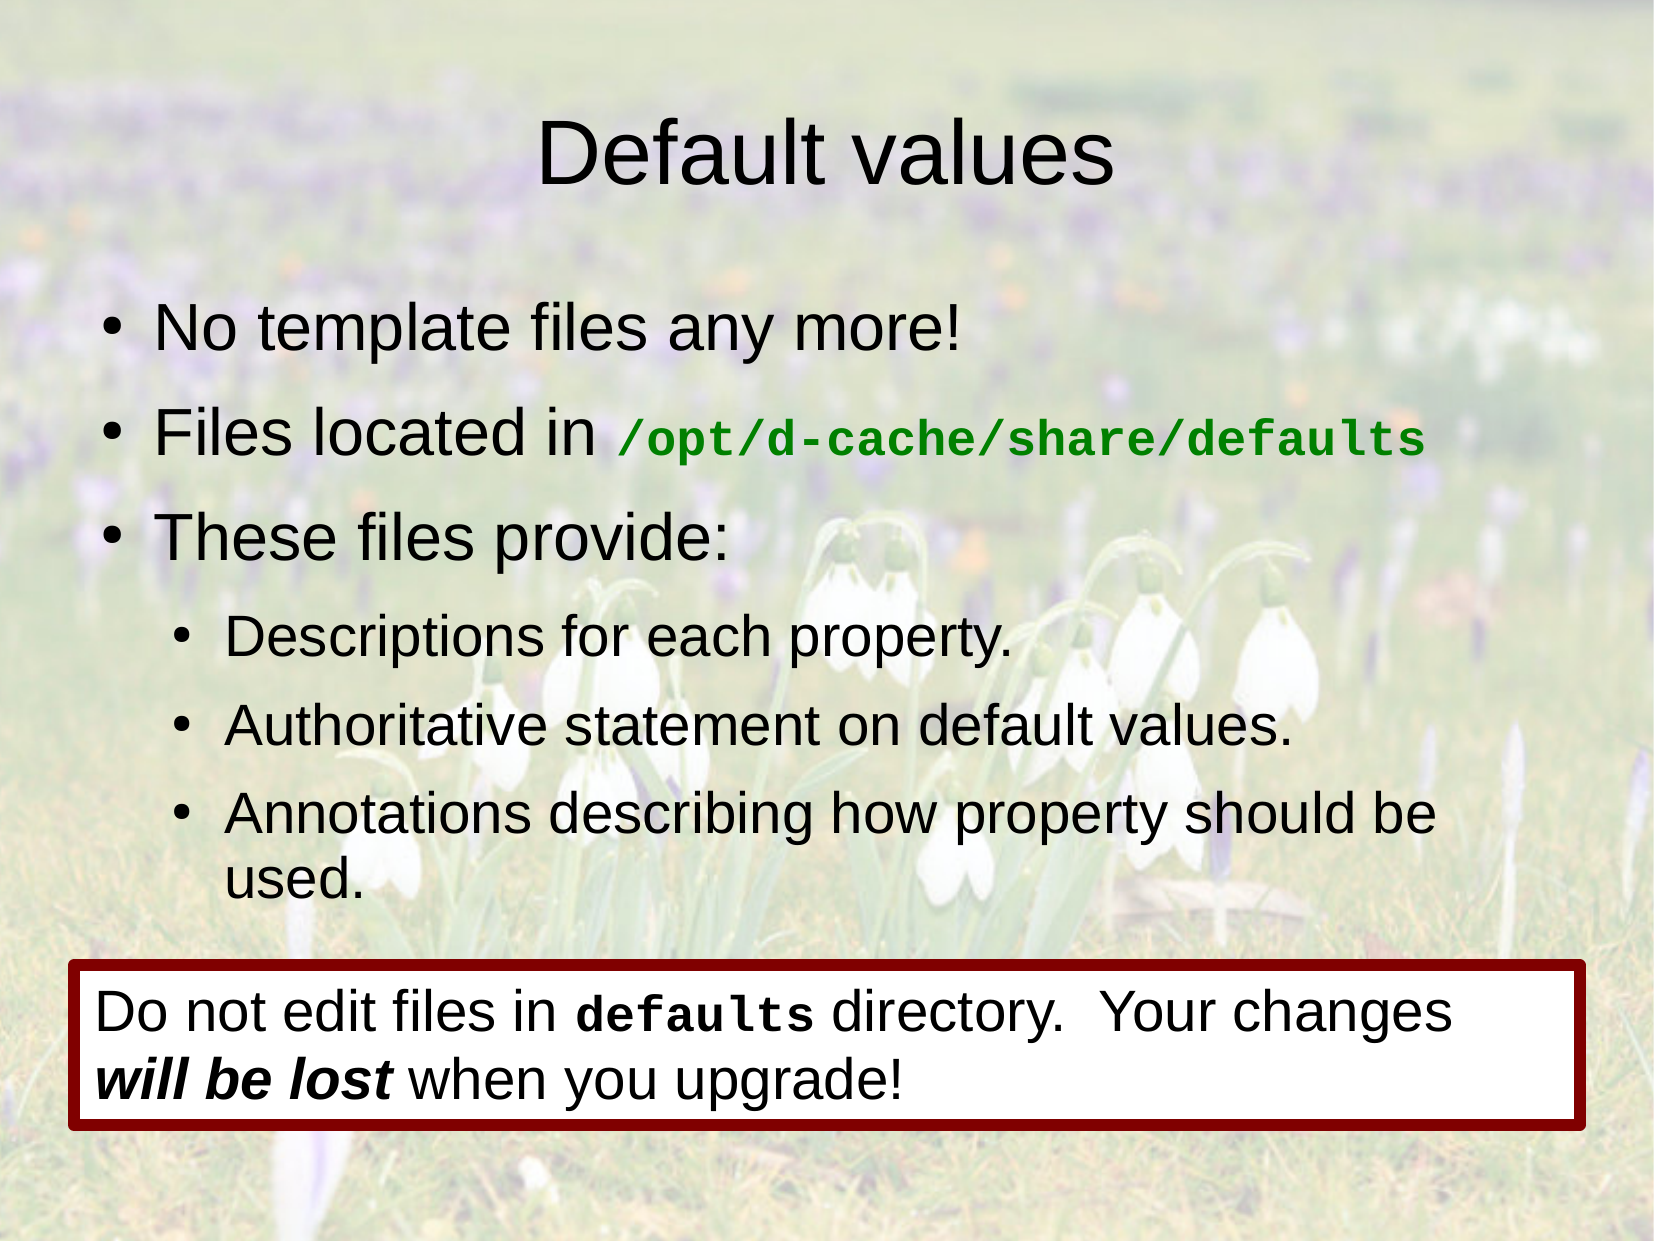

# Default values
No template files any more!
Files located in /opt/d-cache/share/defaults
These files provide:
Descriptions for each property.
Authoritative statement on default values.
Annotations describing how property should be used.
Do not edit files in defaults directory. Your changes will be lost when you upgrade!